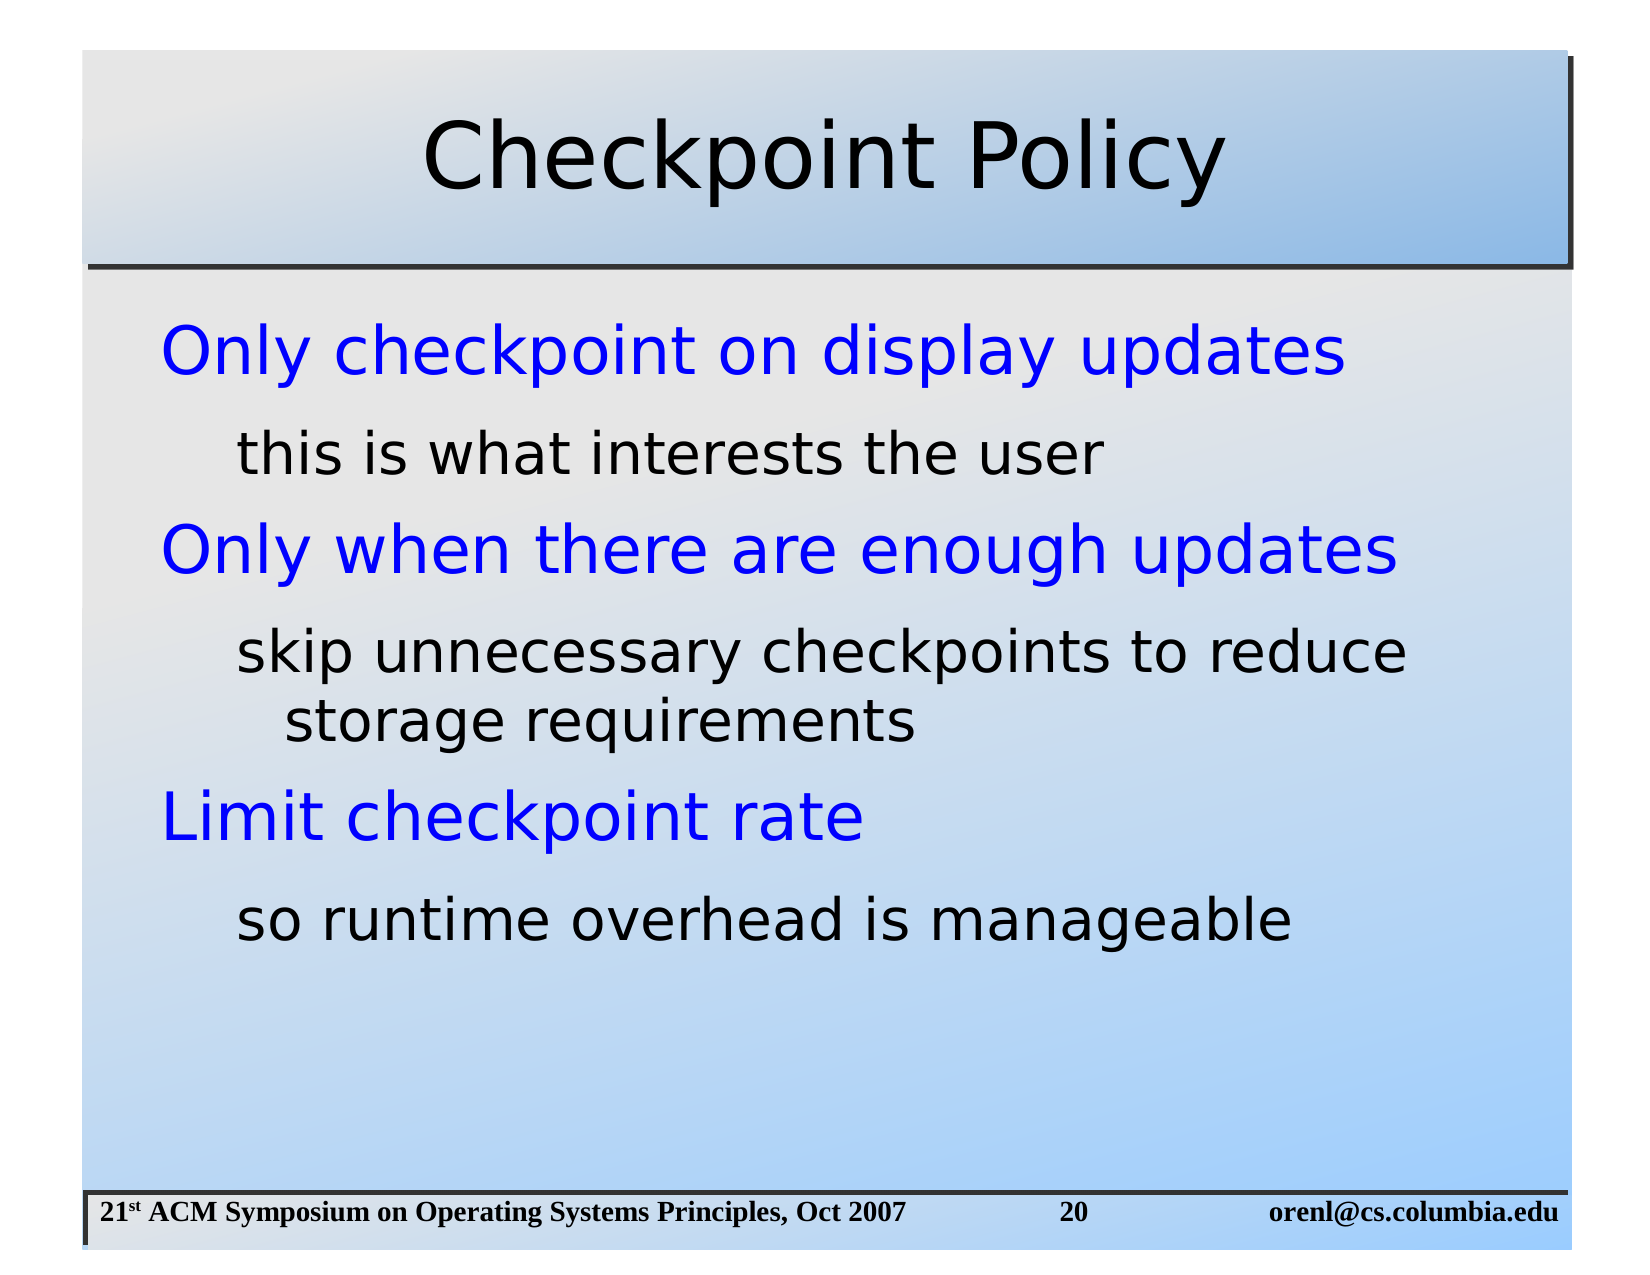

# Checkpoint Policy
Only checkpoint on display updates
this is what interests the user
Only when there are enough updates
skip unnecessary checkpoints to reduce storage requirements
Limit checkpoint rate
so runtime overhead is manageable